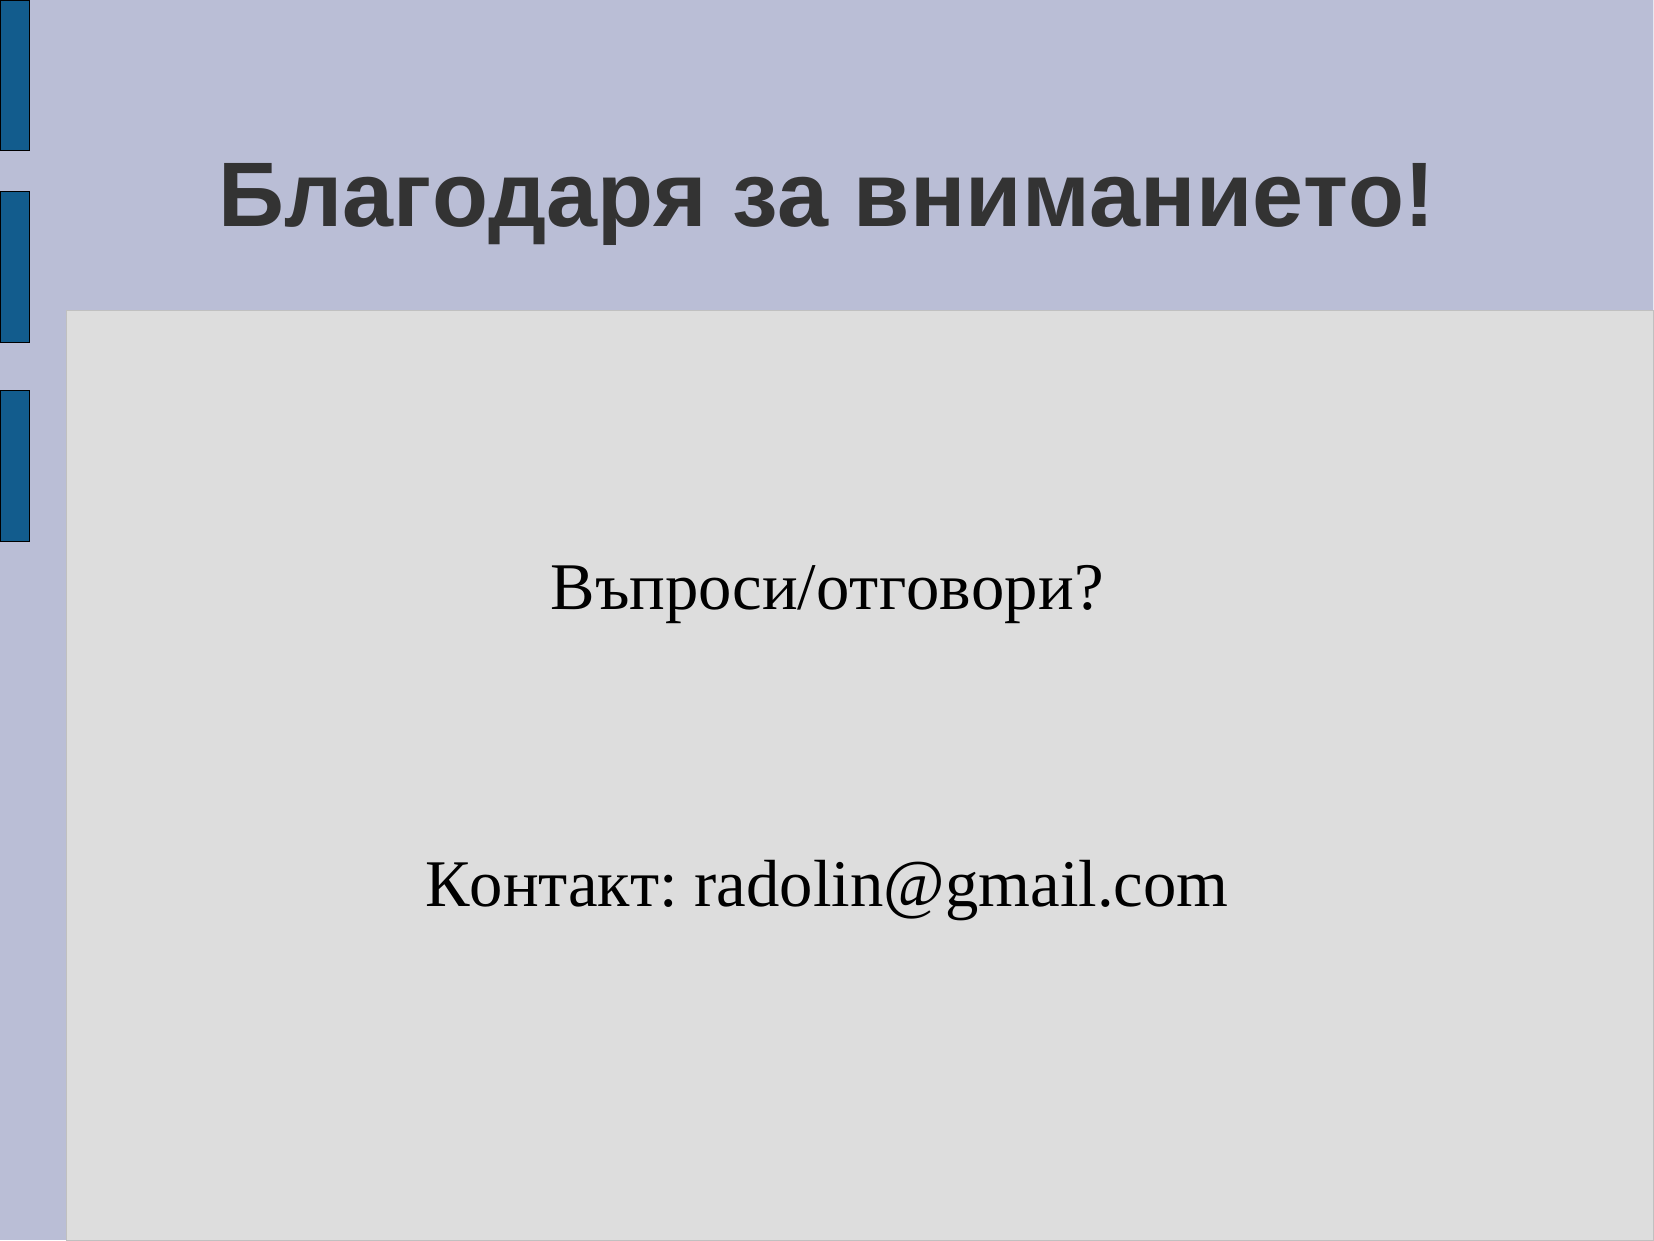

# Благодаря за вниманието!
Въпроси/отговори?
Контакт: radolin@gmail.com